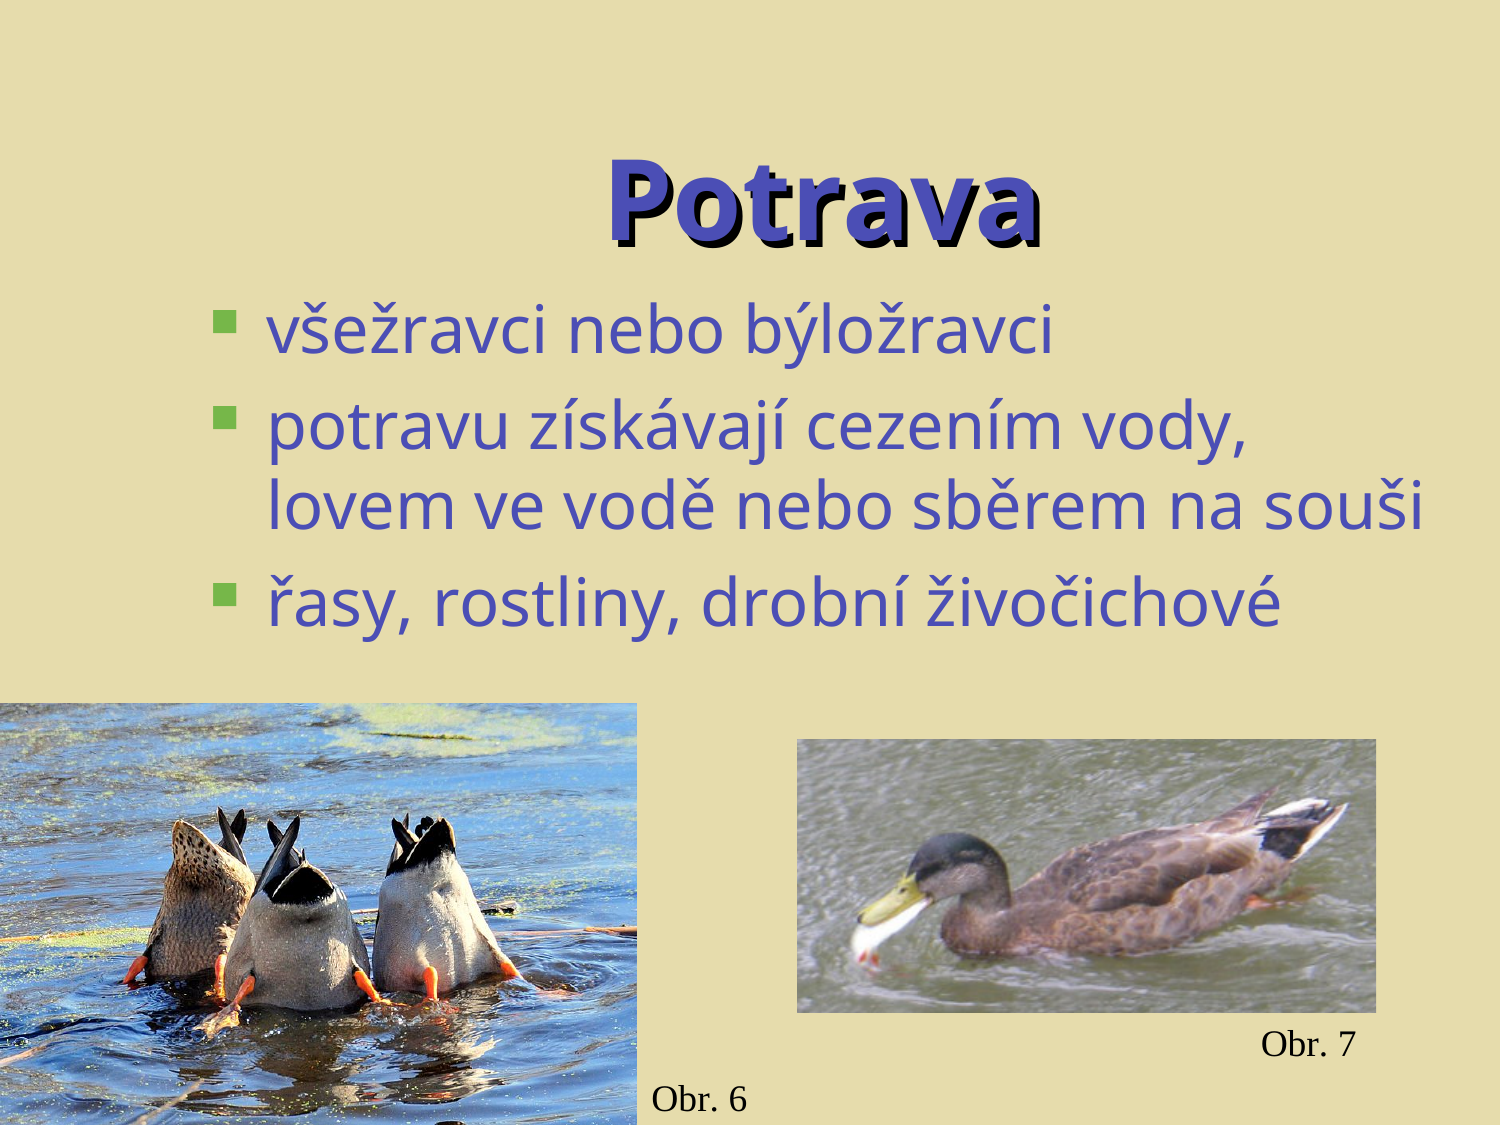

# Potrava
všežravci nebo býložravci
potravu získávají cezením vody, lovem ve vodě nebo sběrem na souši
řasy, rostliny, drobní živočichové
Obr. 7
Obr. 6